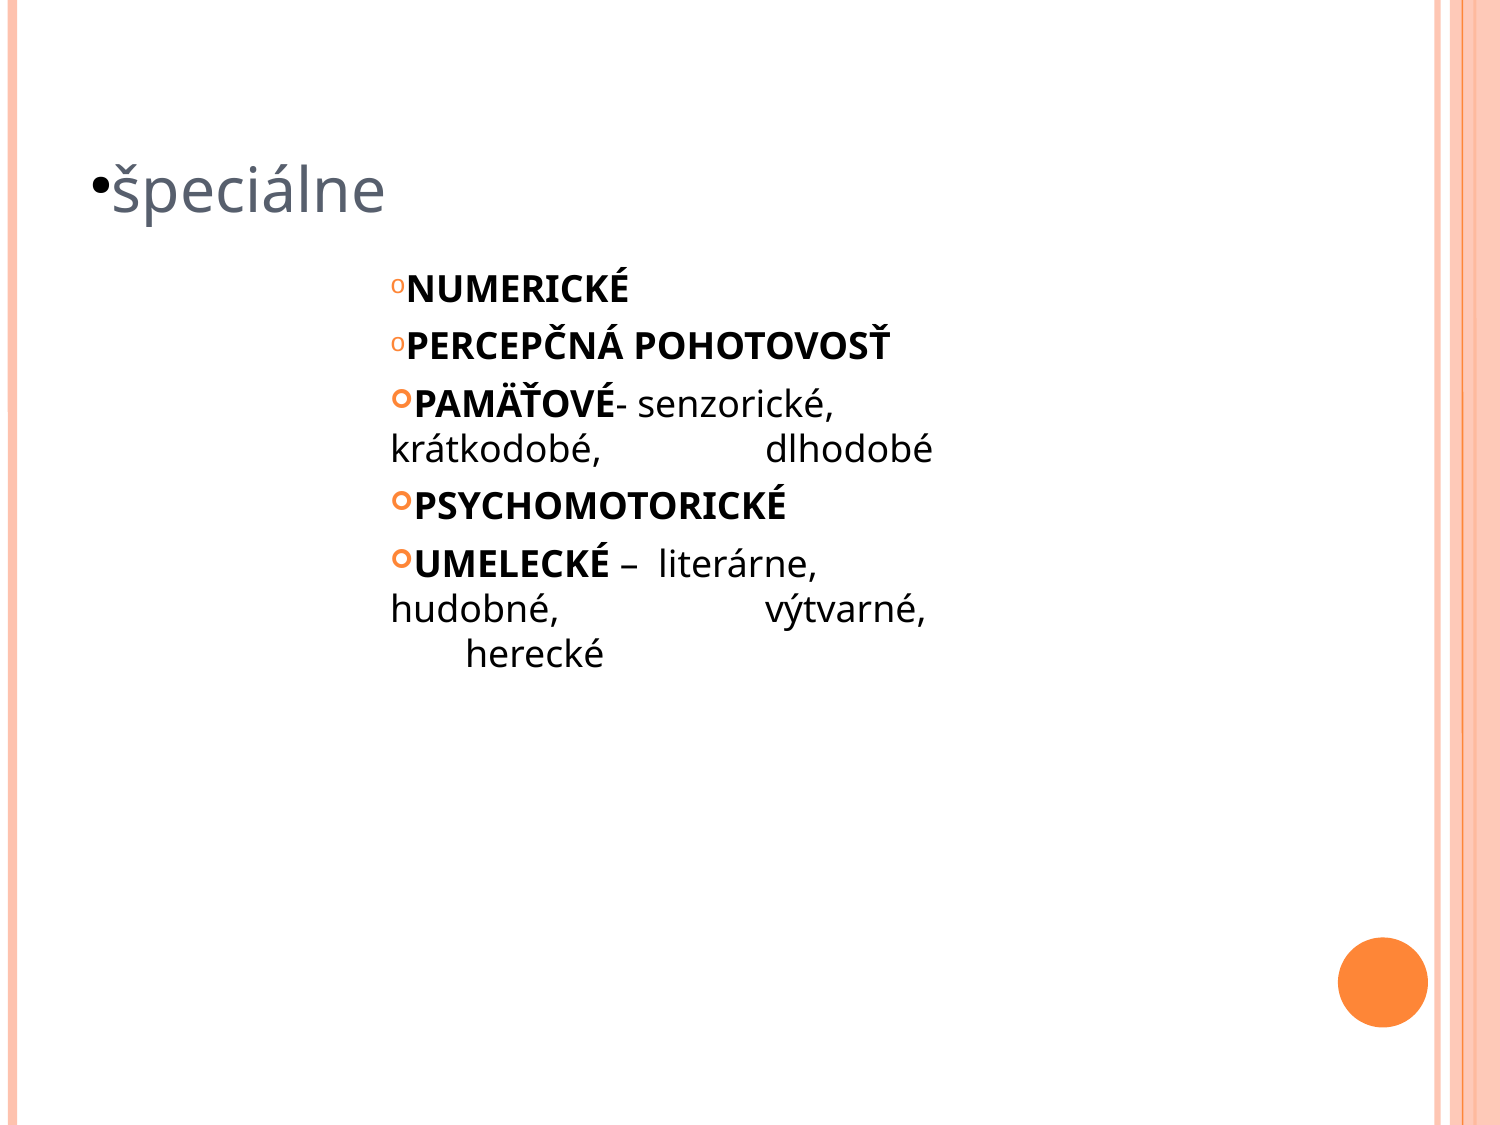

# špeciálne
NUMERICKÉ
PERCEPČNÁ POHOTOVOSŤ
PAMÄŤOVÉ- senzorické, 			krátkodobé, 			dlhodobé
PSYCHOMOTORICKÉ
UMELECKÉ – literárne, 			hudobné, 			výtvarné, 			herecké